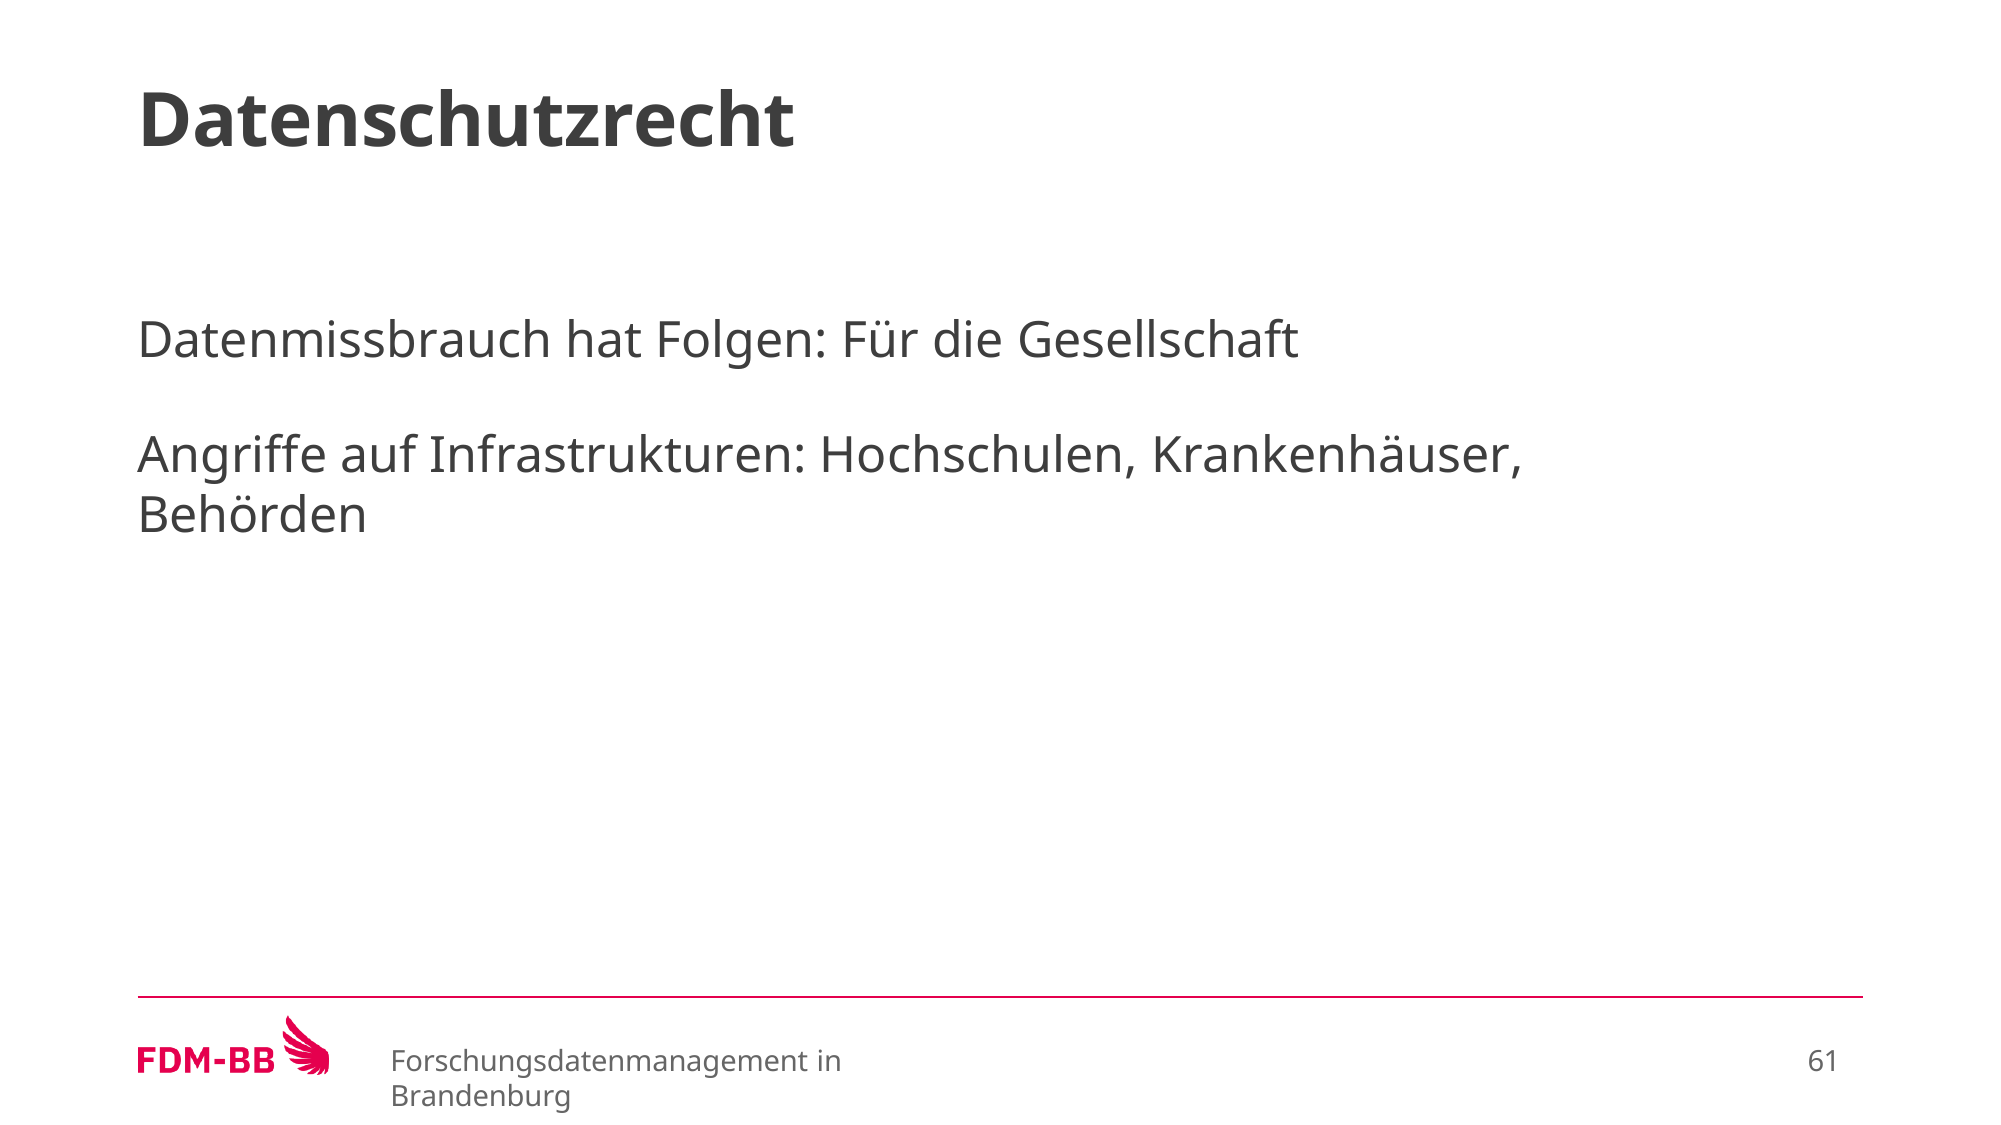

# Datenschutzrecht
Datenmissbrauch hat Folgen: Für die Gesellschaft
Angriffe auf Infrastrukturen: Hochschulen, Krankenhäuser, Behörden
Forschungsdatenmanagement in Brandenburg
61